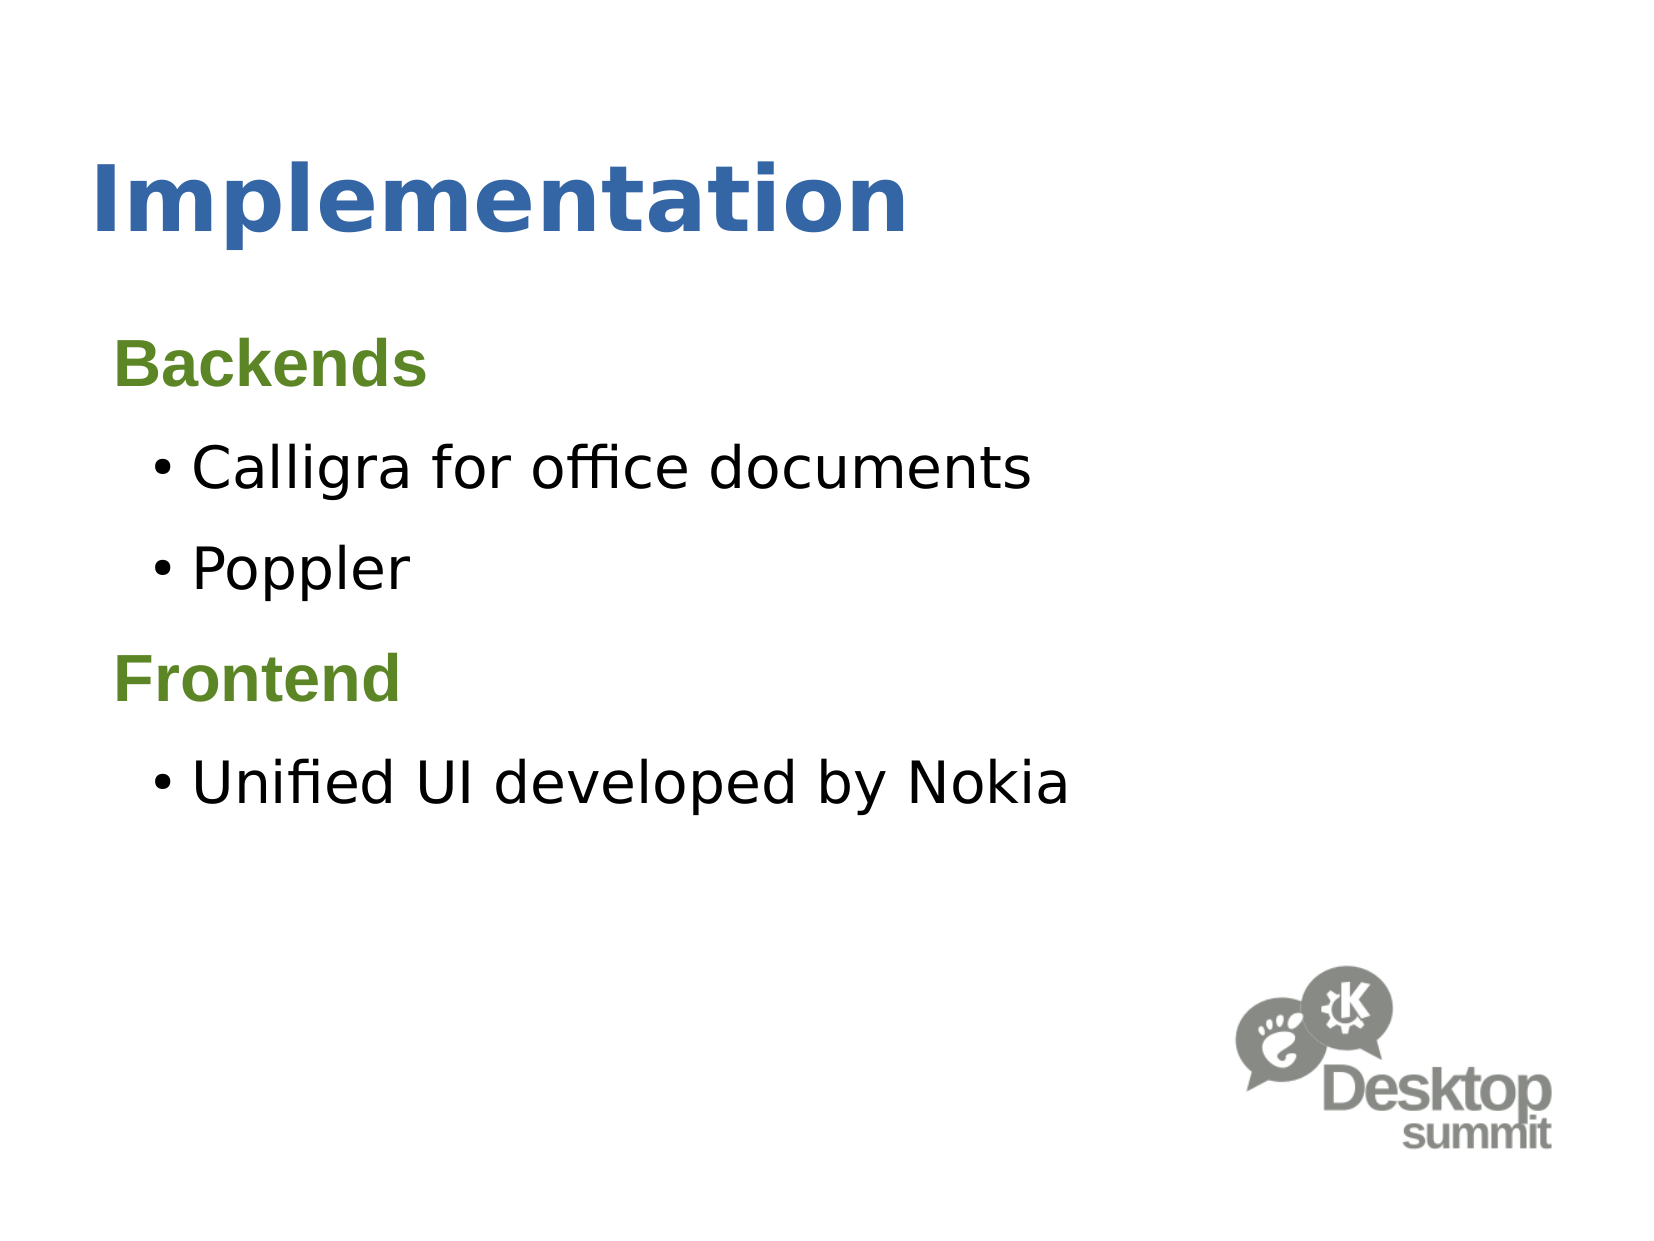

Implementation
Backends
 Calligra for office documents
 Poppler
Frontend
 Unified UI developed by Nokia